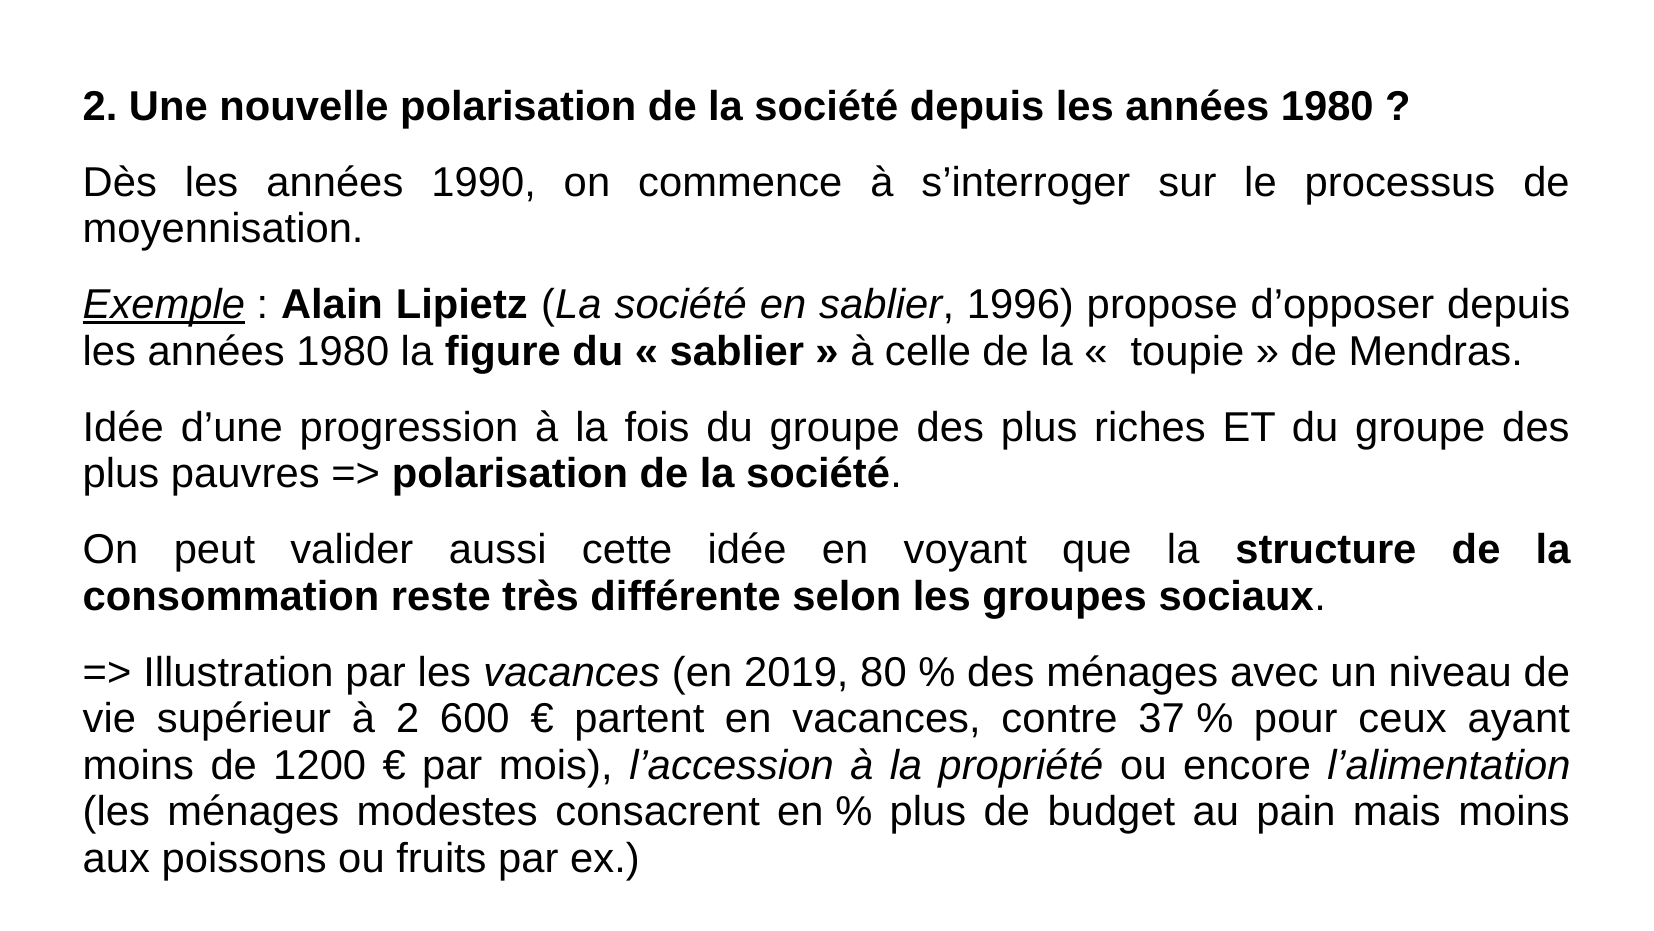

# 2. Une nouvelle polarisation de la société depuis les années 1980 ?
Dès les années 1990, on commence à s’interroger sur le processus de moyennisation.
Exemple : Alain Lipietz (La société en sablier, 1996) propose d’opposer depuis les années 1980 la figure du « sablier » à celle de la «  toupie » de Mendras.
Idée d’une progression à la fois du groupe des plus riches ET du groupe des plus pauvres => polarisation de la société.
On peut valider aussi cette idée en voyant que la structure de la consommation reste très différente selon les groupes sociaux.
=> Illustration par les vacances (en 2019, 80 % des ménages avec un niveau de vie supérieur à 2 600 € partent en vacances, contre 37 % pour ceux ayant moins de 1200 € par mois), l’accession à la propriété ou encore l’alimentation (les ménages modestes consacrent en % plus de budget au pain mais moins aux poissons ou fruits par ex.)